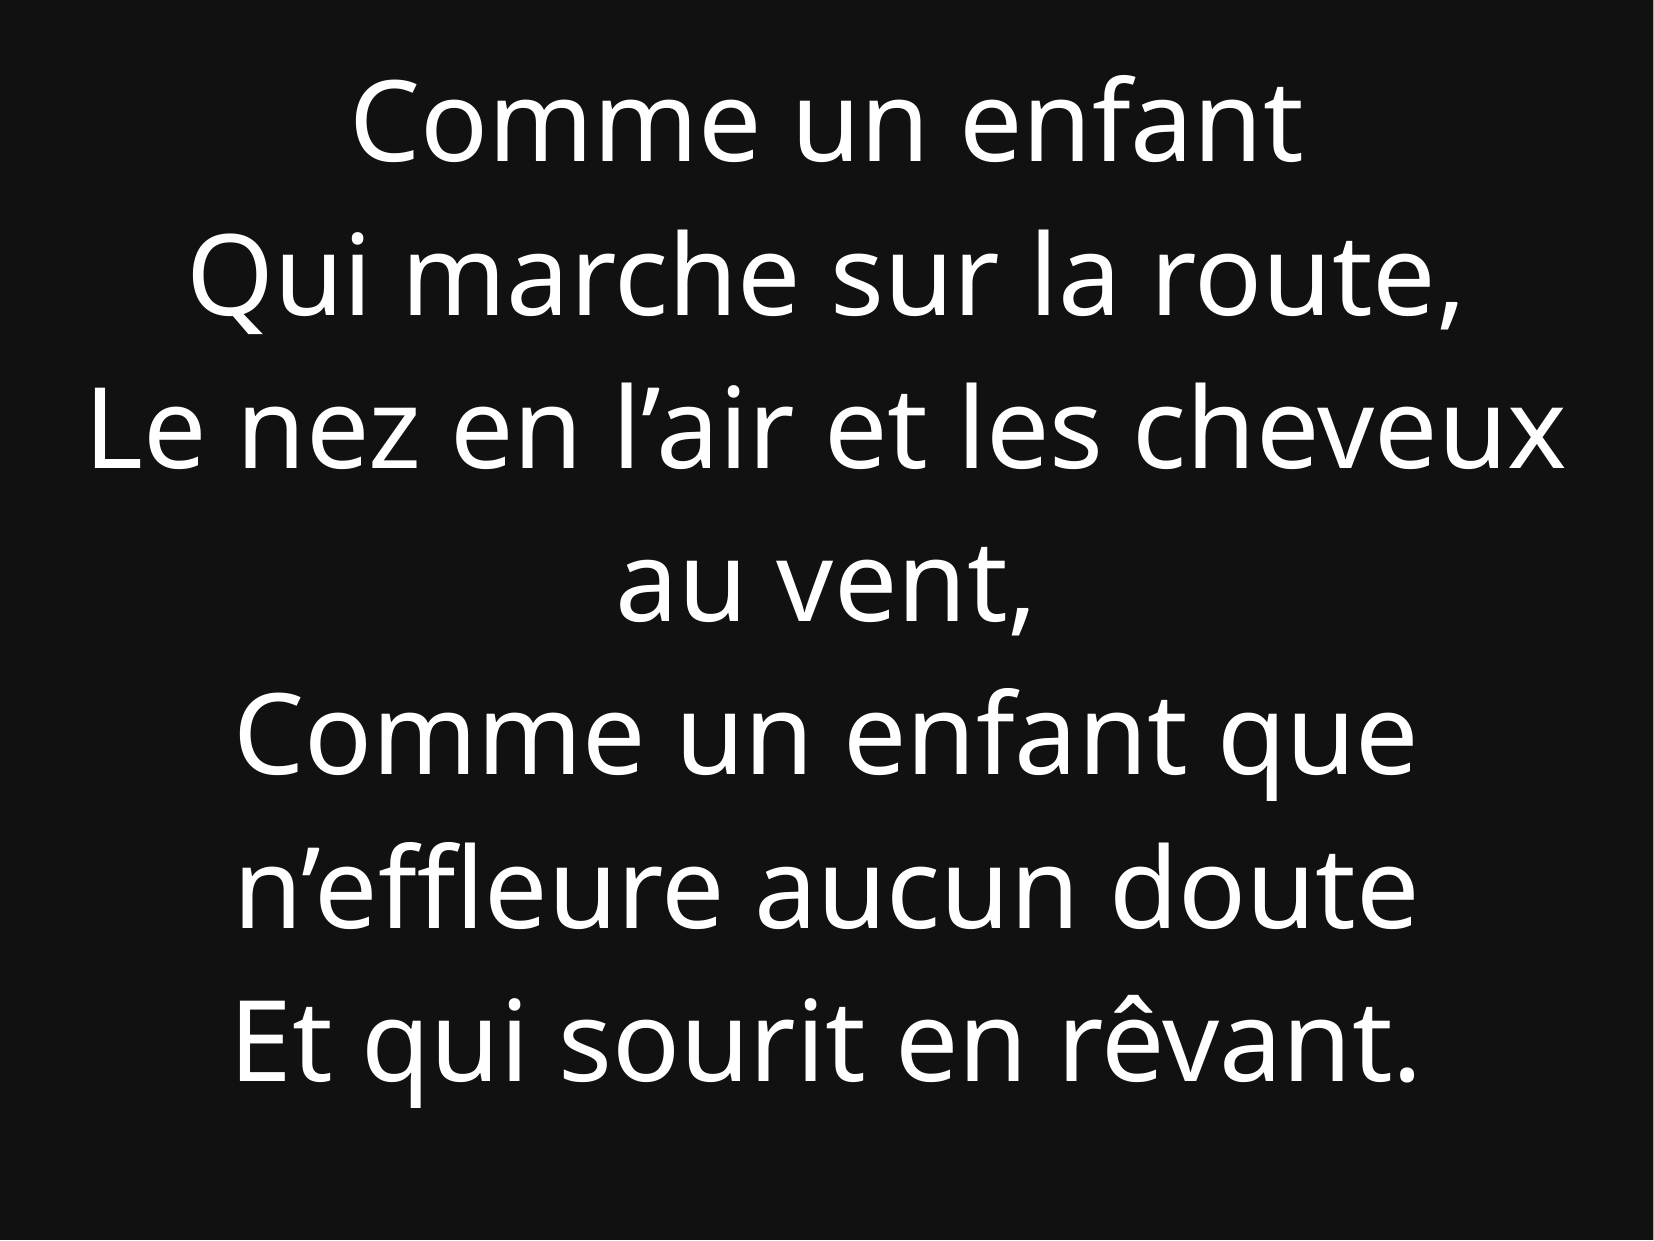

# Comme un enfant
Qui marche sur la route,
Le nez en l’air et les cheveux au vent,
Comme un enfant que n’effleure aucun doute
Et qui sourit en rêvant.